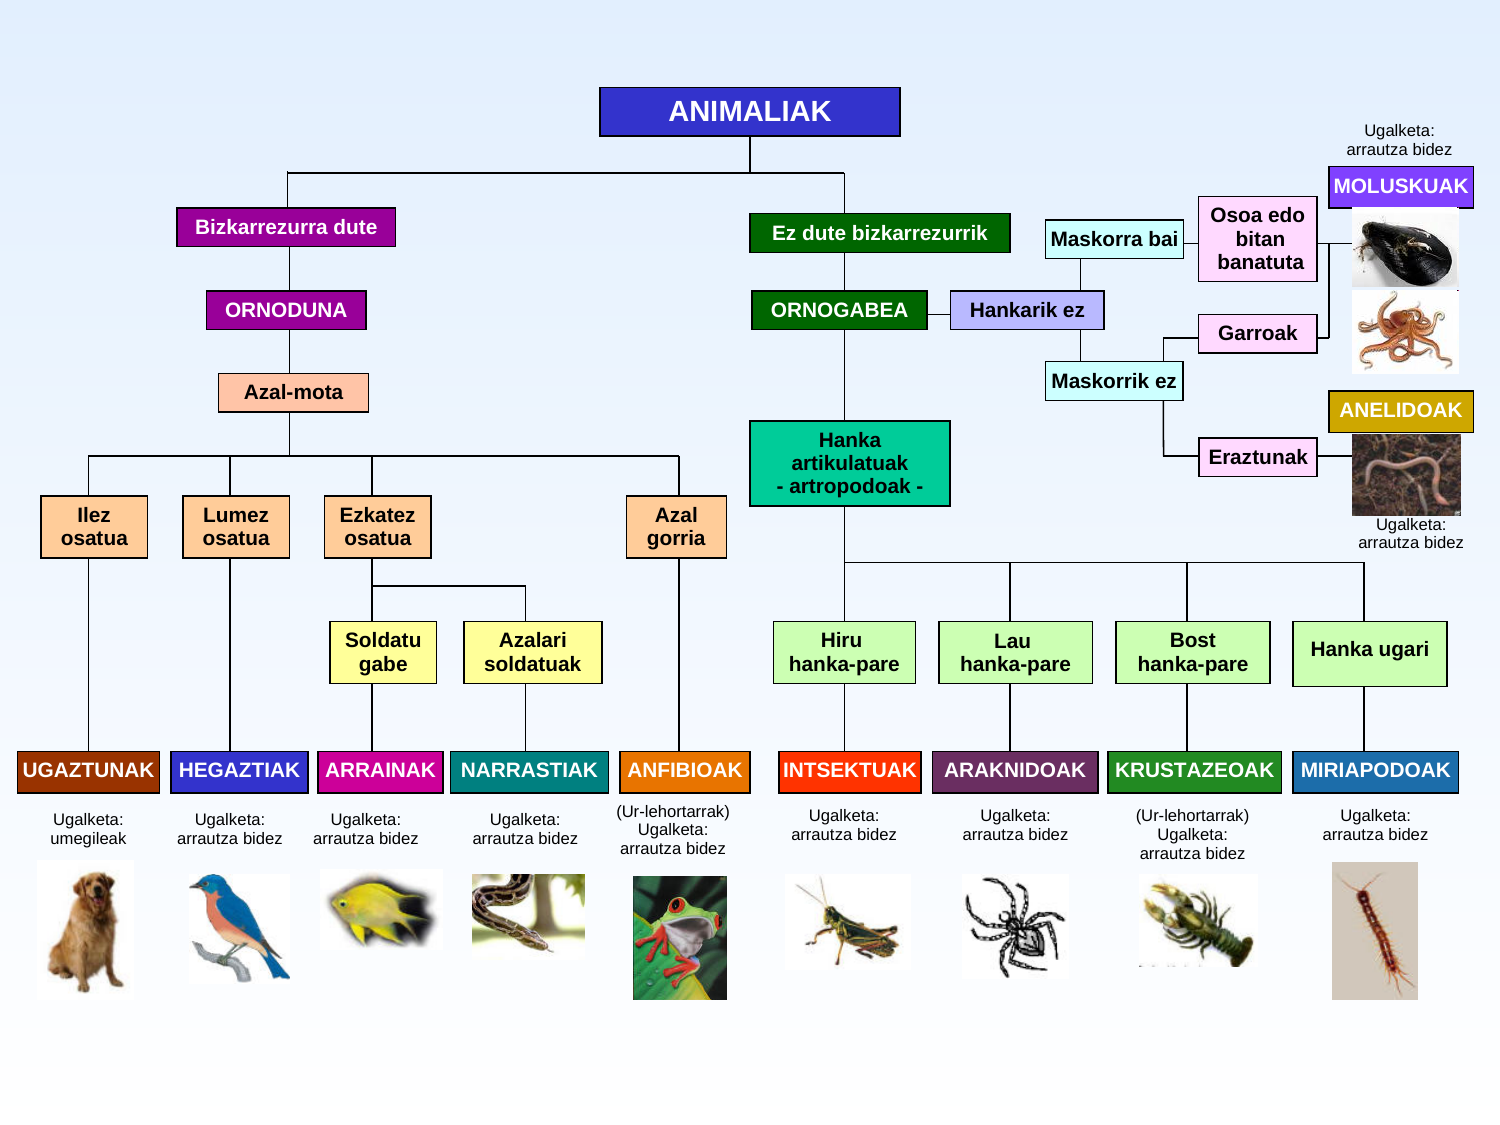

ANIMALIAK
Ugalketa:
arrautza bidez
MOLUSKUAK
Osoa edo
 bitan
 banatuta
Bizkarrezurra dute
Ez dute bizkarrezurrik
Maskorra bai
ORNODUNA
ORNOGABEA
Hankarik ez
Garroak
Maskorrik ez
Azal-mota
ANELIDOAK
Hanka artikulatuak
- artropodoak -
Eraztunak
Ilez osatua
Lumez osatua
Ezkatez osatua
Azal gorria
Ugalketa:
arrautza bidez
Soldatu gabe
Azalari soldatuak
Hiru
hanka-pare
Lau
hanka-pare
Bost
hanka-pare
Hanka ugari
UGAZTUNAK
HEGAZTIAK
ARRAINAK
NARRASTIAK
ANFIBIOAK
INTSEKTUAK
ARAKNIDOAK
KRUSTAZEOAK
MIRIAPODOAK
(Ur-lehortarrak)
Ugalketa:
arrautza bidez
Ugalketa:
arrautza bidez
Ugalketa:
arrautza bidez
(Ur-lehortarrak)
Ugalketa:
arrautza bidez
Ugalketa:
arrautza bidez
Ugalketa:
umegileak
Ugalketa:
arrautza bidez
Ugalketa:
arrautza bidez
Ugalketa:
arrautza bidez